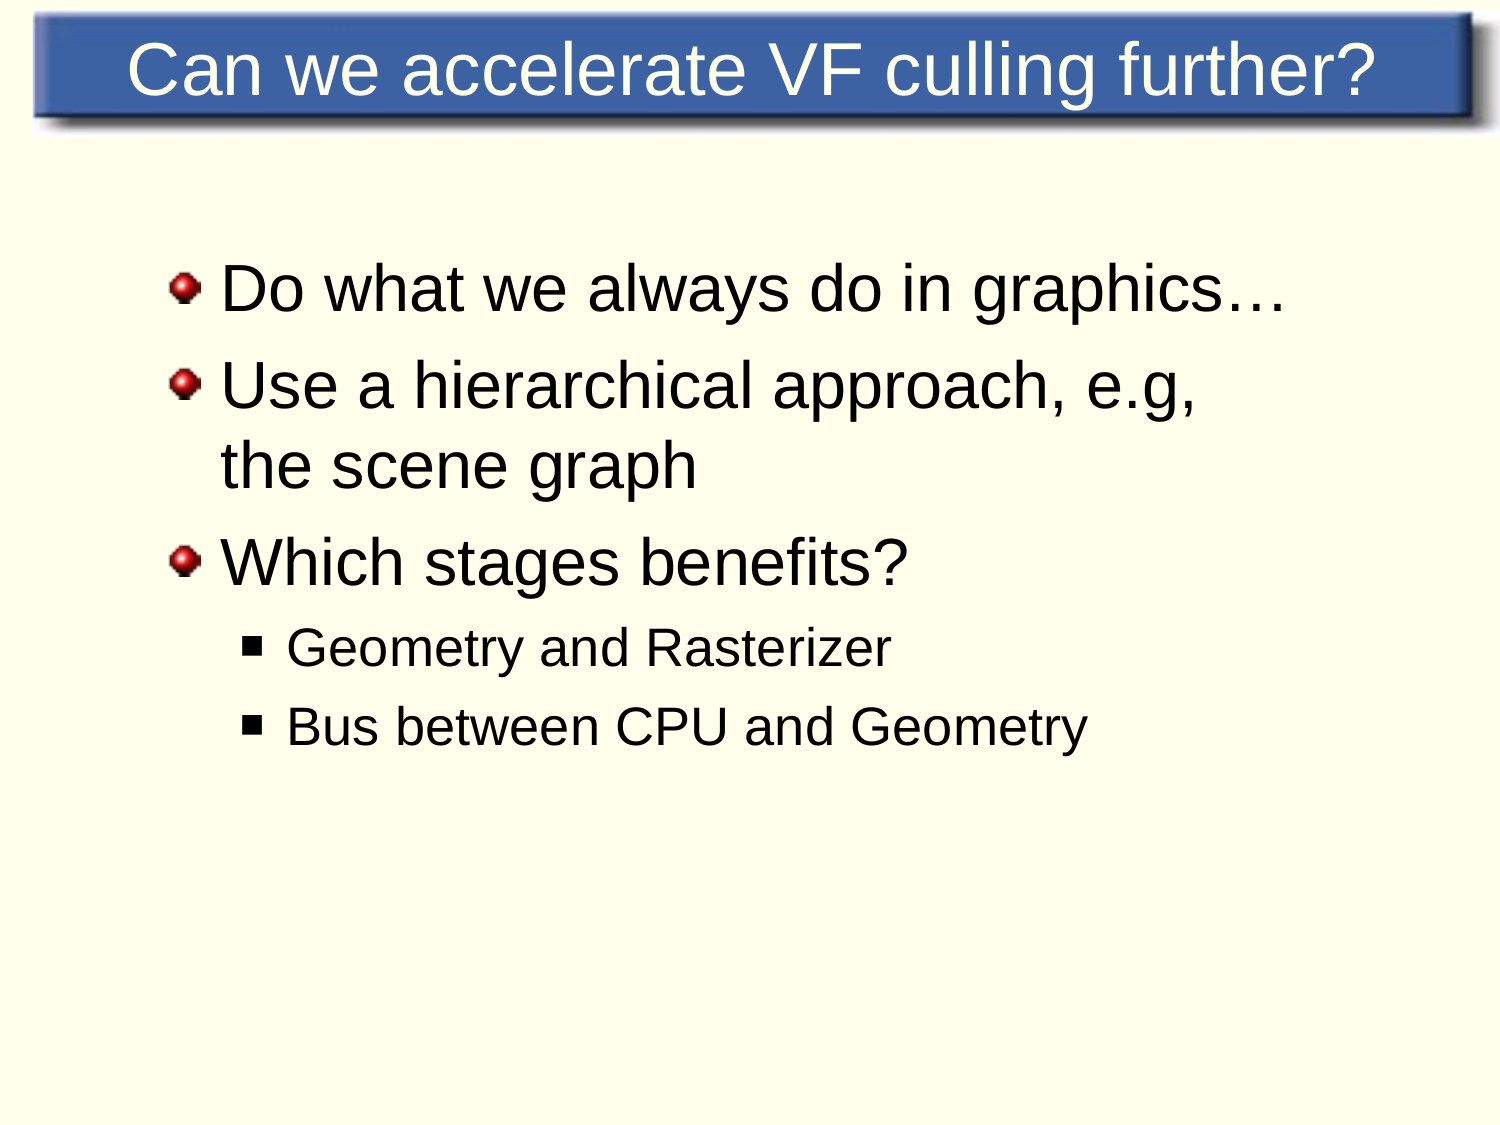

# Can we accelerate VF culling further?
Do what we always do in graphics…
Use a hierarchical approach, e.g, the scene graph
Which stages benefits?
Geometry and Rasterizer
Bus between CPU and Geometry